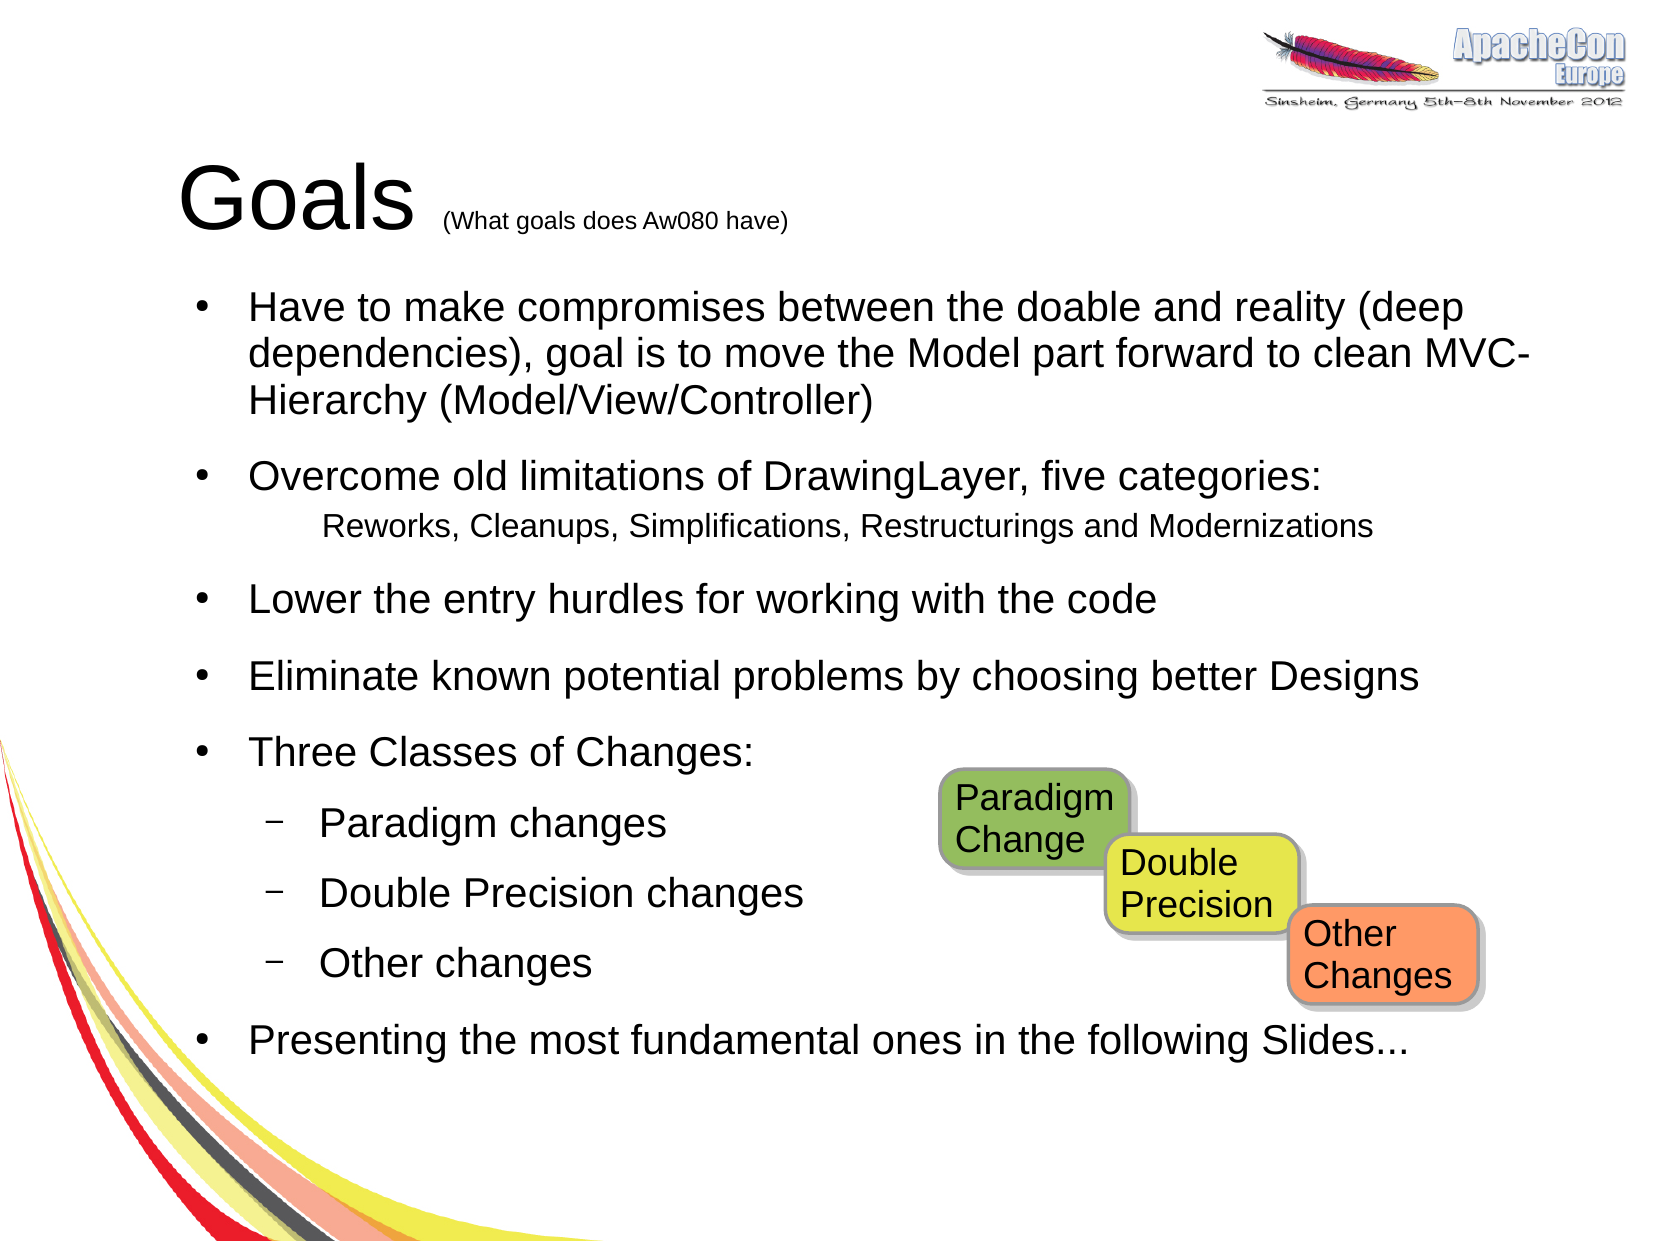

# Goals (What goals does Aw080 have)
Have to make compromises between the doable and reality (deep dependencies), goal is to move the Model part forward to clean MVC-Hierarchy (Model/View/Controller)
Overcome old limitations of DrawingLayer, five categories:
	Reworks, Cleanups, Simplifications, Restructurings and Modernizations
Lower the entry hurdles for working with the code
Eliminate known potential problems by choosing better Designs
Three Classes of Changes:
Paradigm changes
Double Precision changes
Other changes
Presenting the most fundamental ones in the following Slides...
Paradigm
Change
Double
Precision
Other
Changes